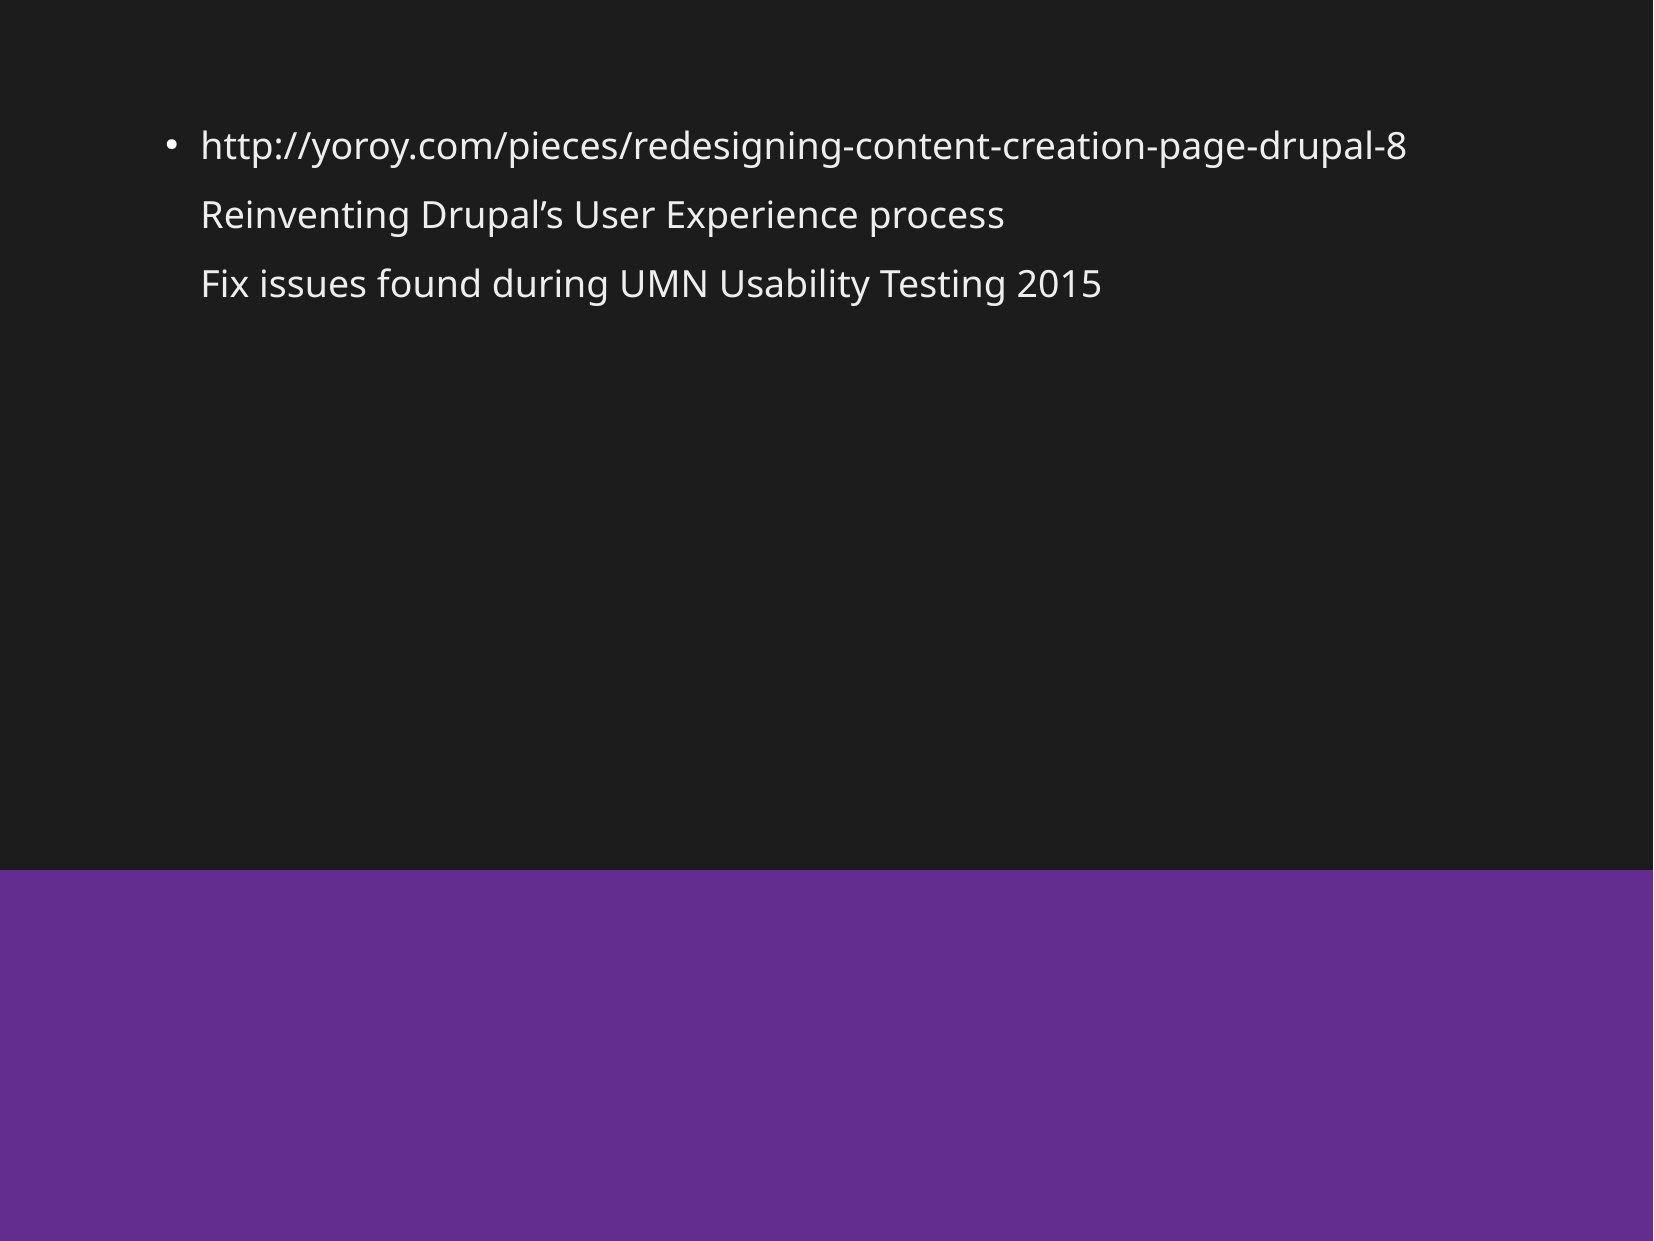

# http://yoroy.com/pieces/redesigning-content-creation-page-drupal-8 Reinventing Drupal’s User Experience processFix issues found during UMN Usability Testing 2015